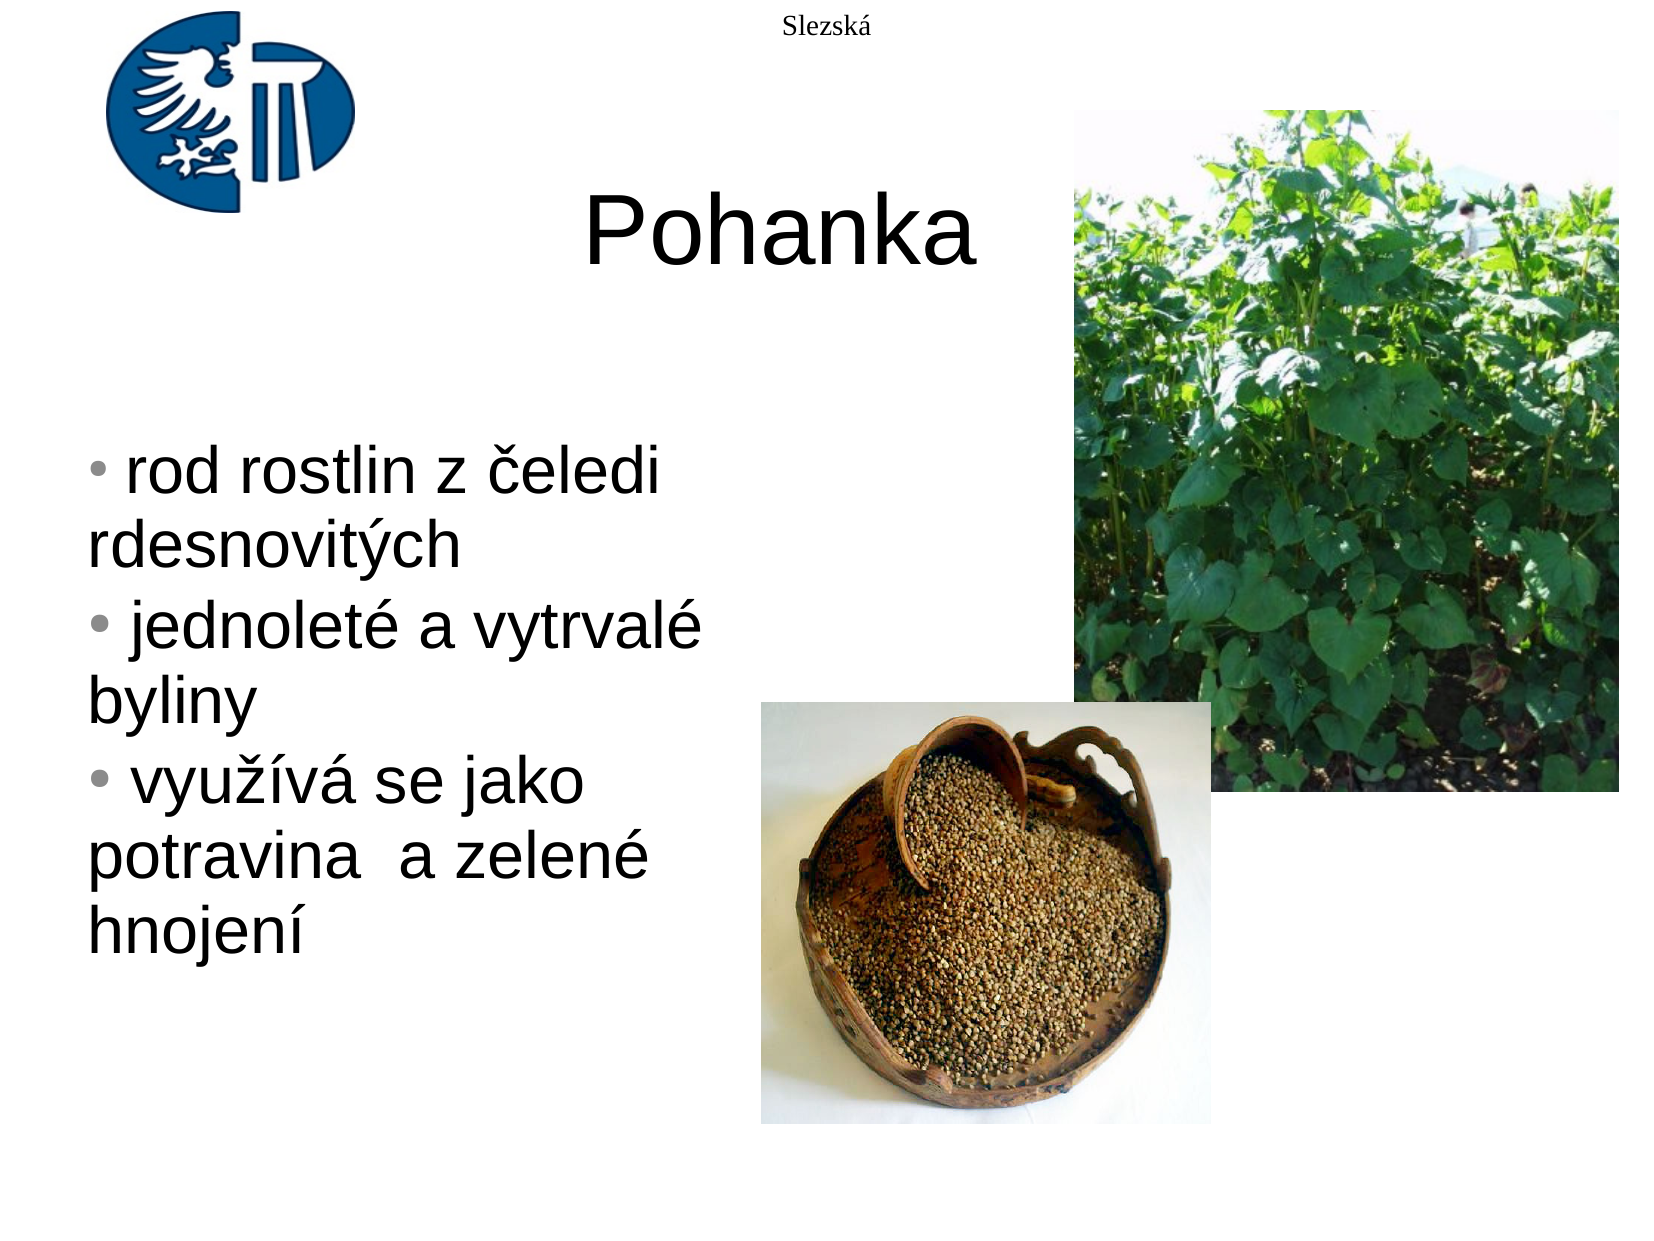

# Pohanka
ahoj
 rod rostlin z čeledi rdesnovitých
 jednoleté a vytrvalé byliny
 využívá se jako potravina a zelené hnojení